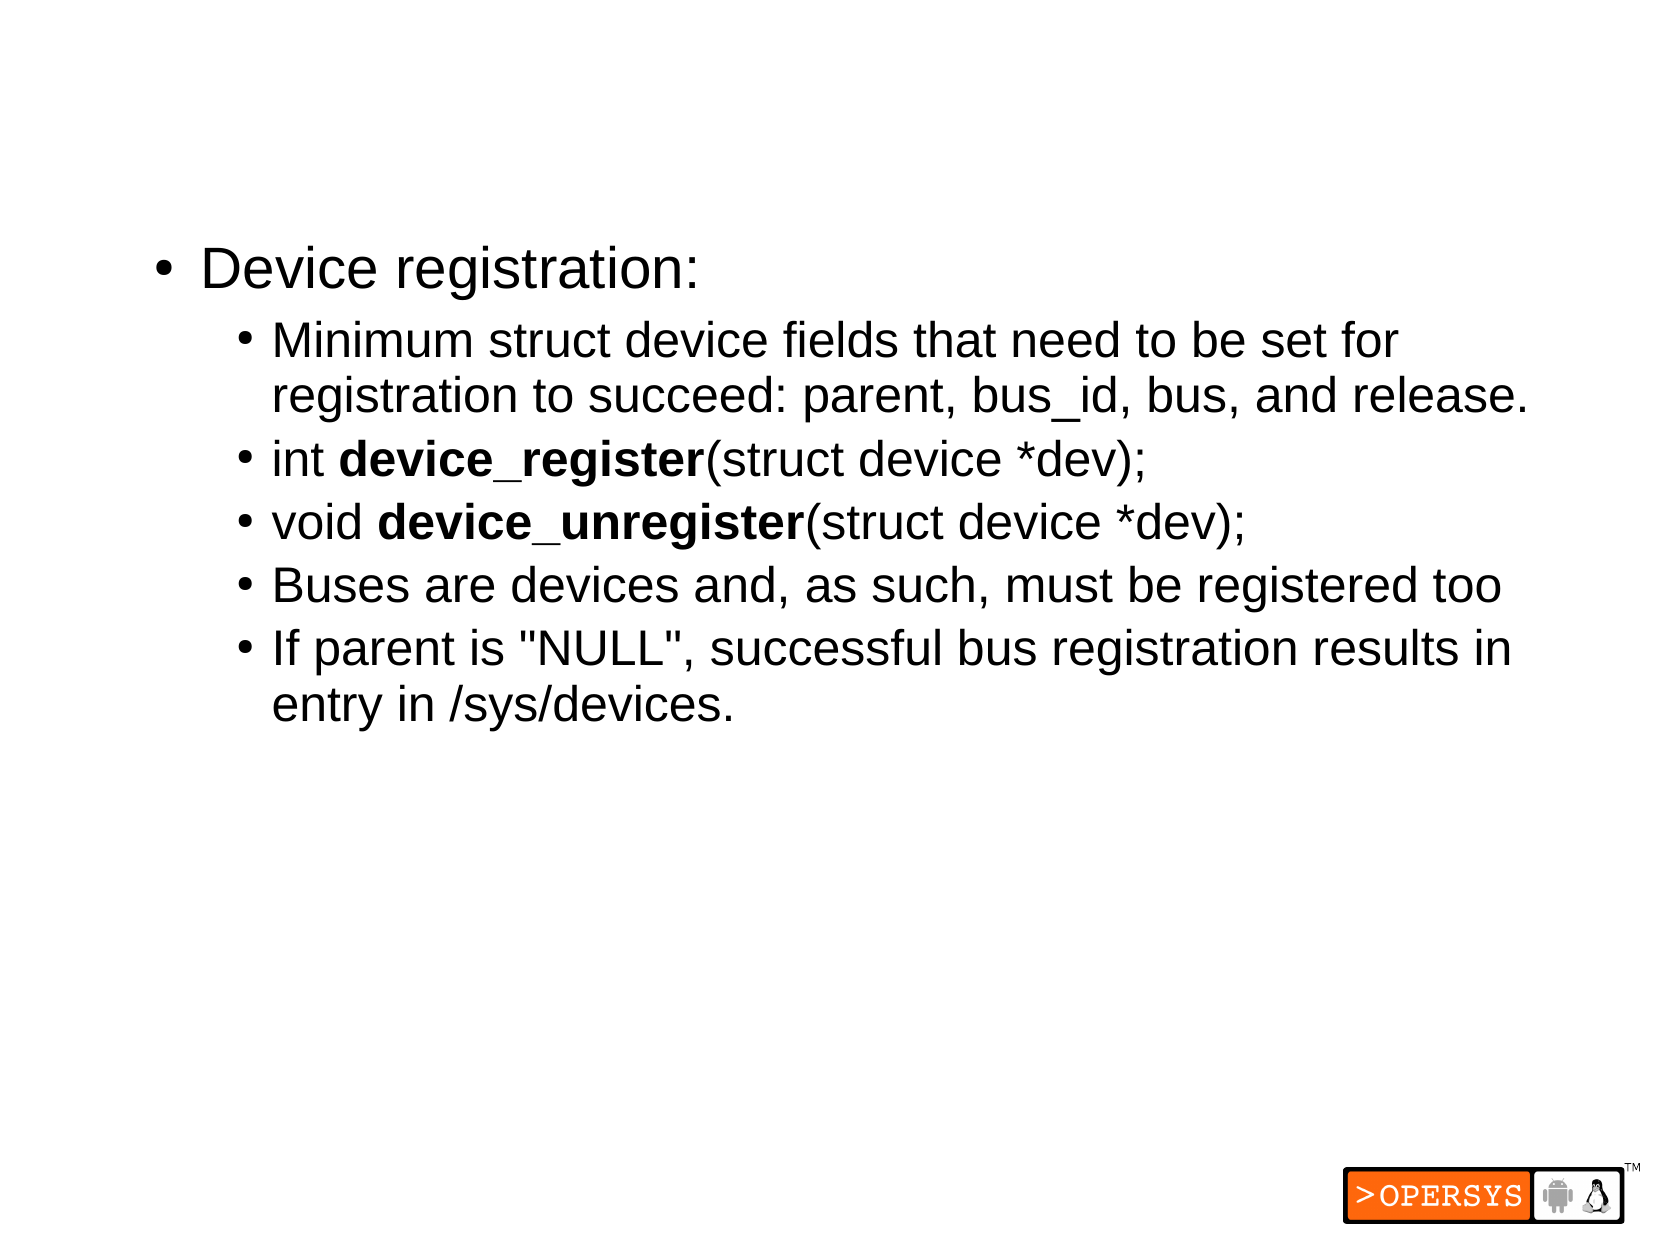

# Device registration:
Minimum struct device fields that need to be set for registration to succeed: parent, bus_id, bus, and release.
int device_register(struct device *dev);
void device_unregister(struct device *dev);
Buses are devices and, as such, must be registered too
If parent is "NULL", successful bus registration results in entry in /sys/devices.